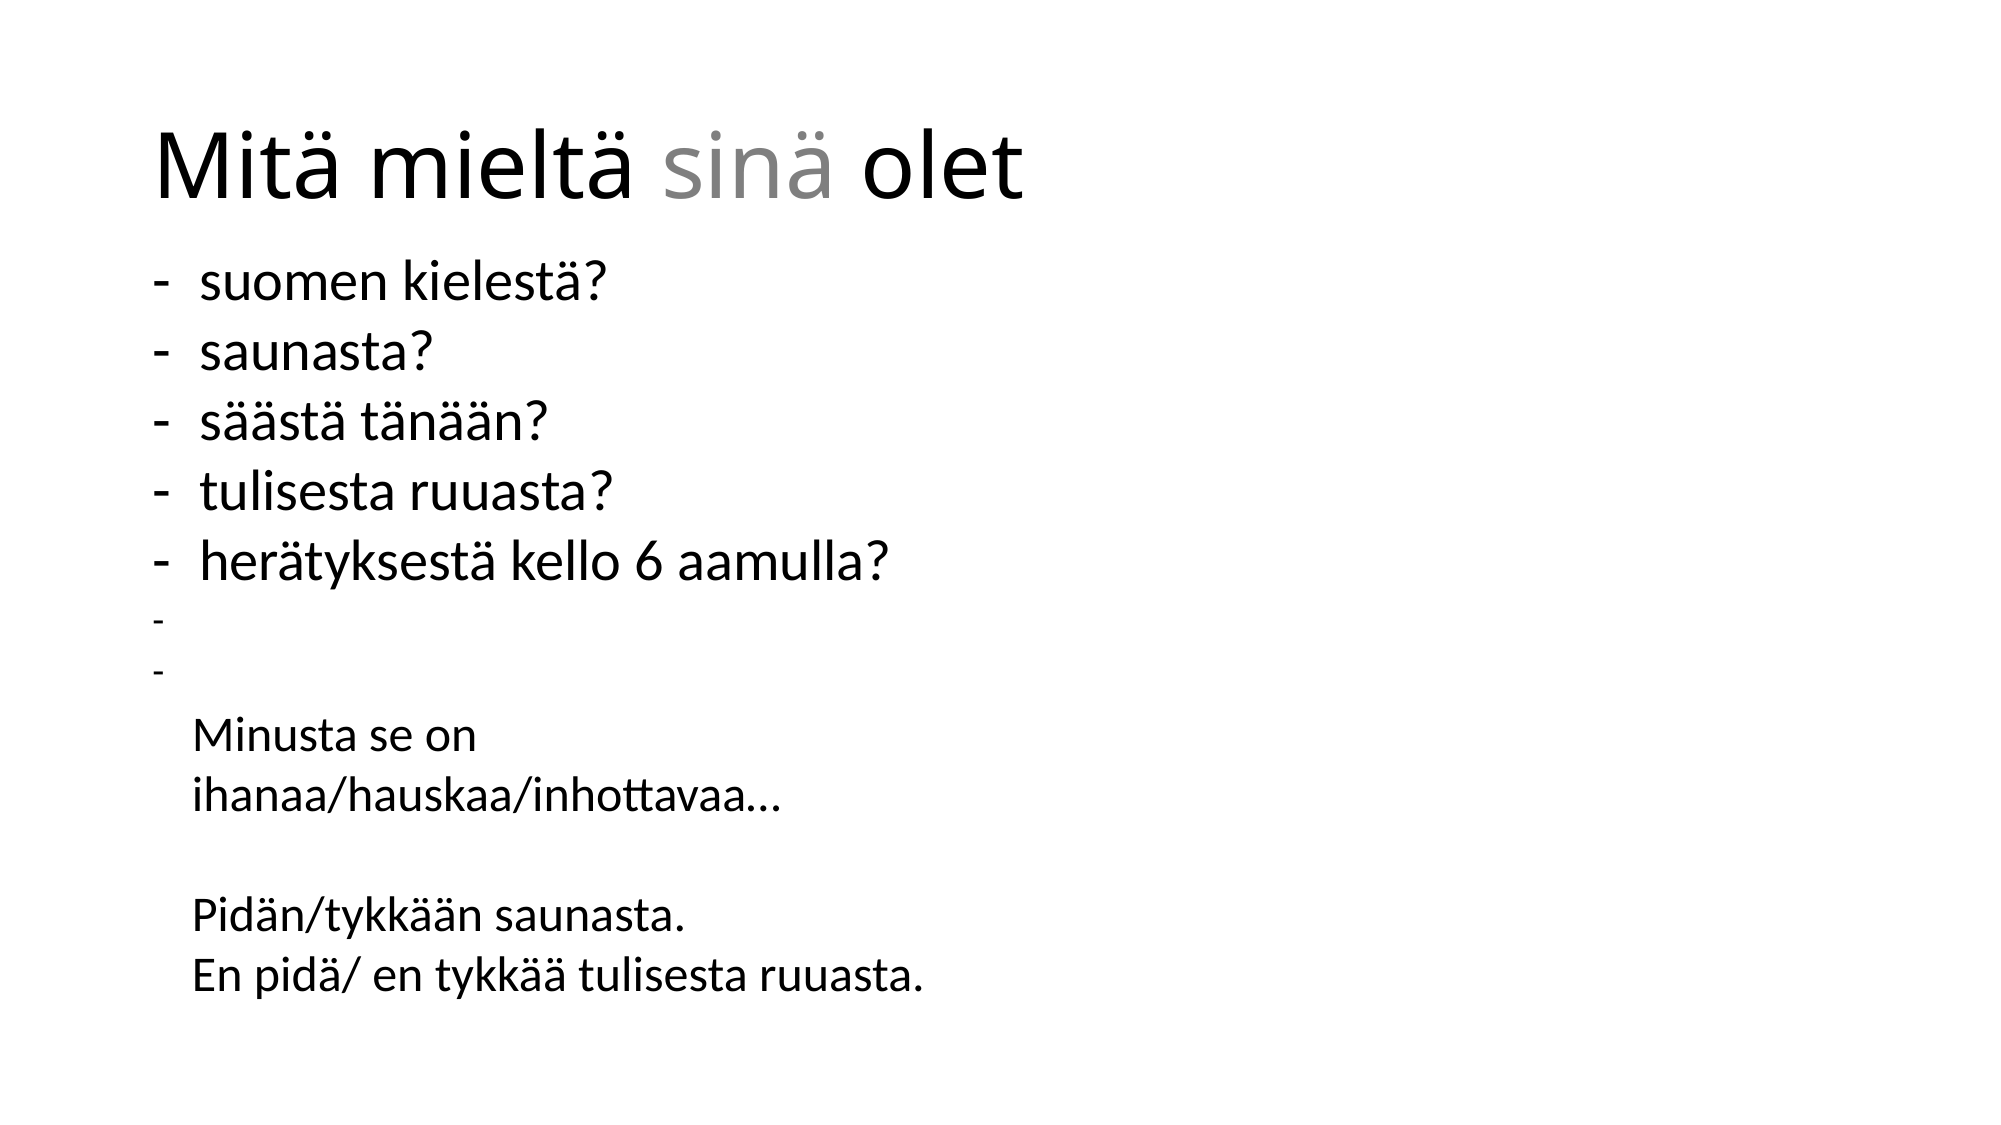

# Mitä mieltä sinä olet
suomen kielestä?
saunasta?
säästä tänään?
tulisesta ruuasta?
herätyksestä kello 6 aamulla?
Minusta se on ihanaa/hauskaa/inhottavaa…
Pidän/tykkään saunasta.
En pidä/ en tykkää tulisesta ruuasta.